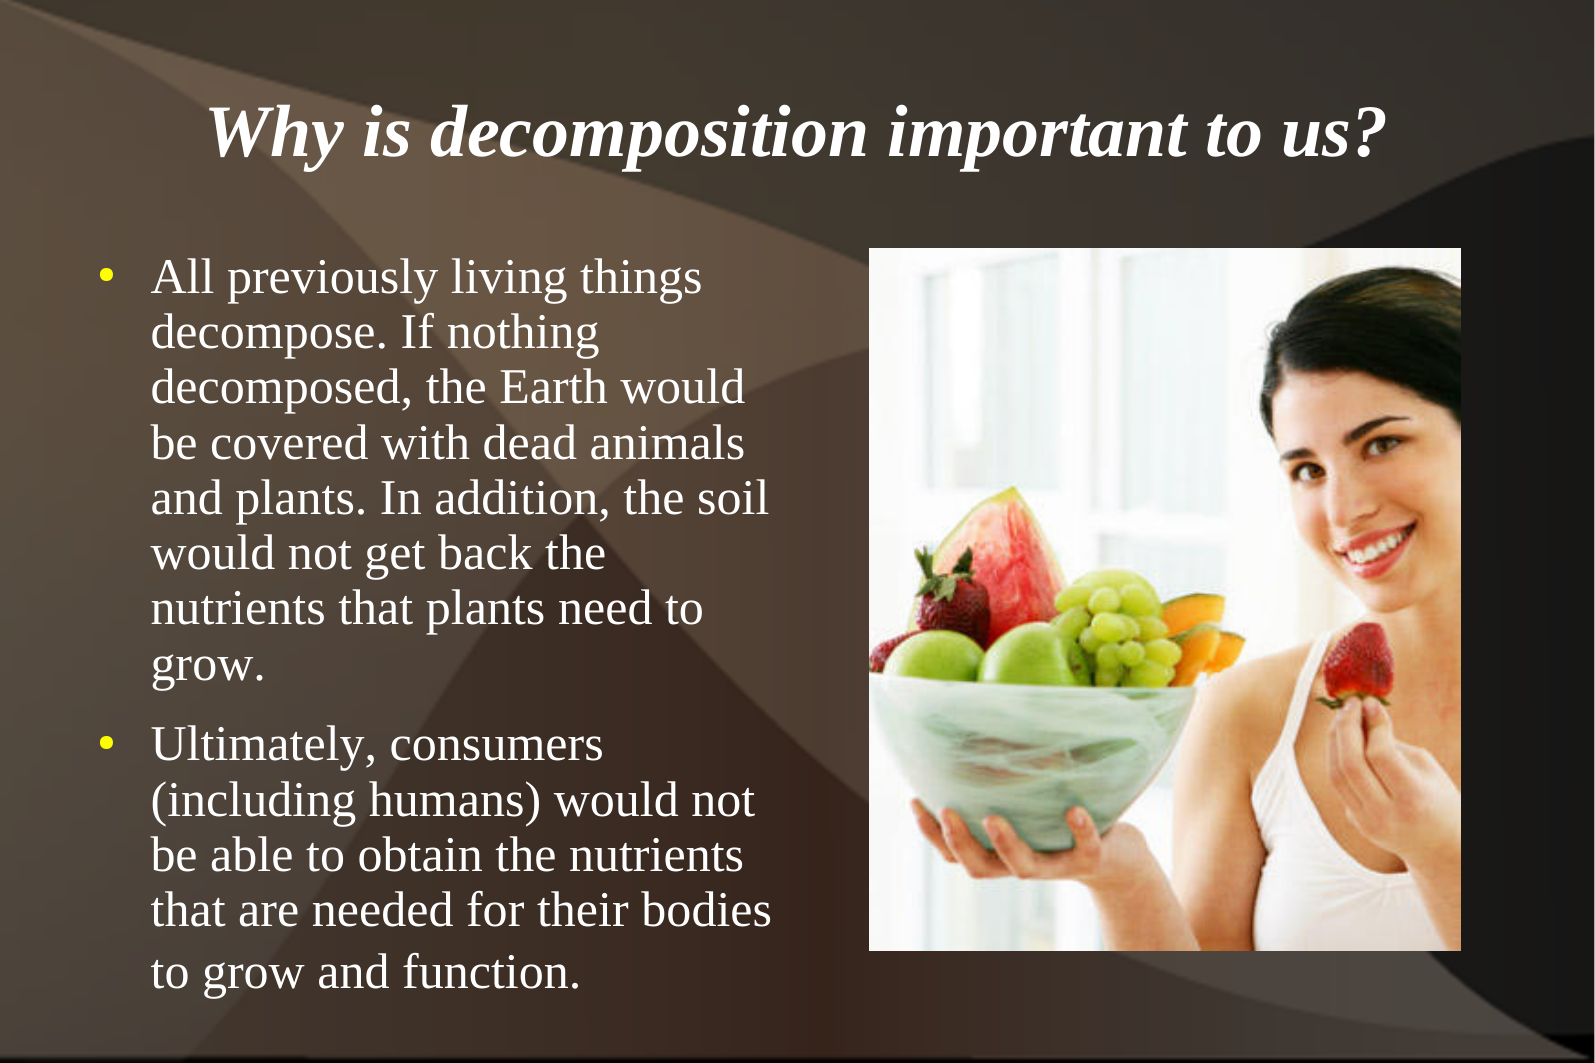

# Why is decomposition important to us?
All previously living things decompose. If nothing decomposed, the Earth would be covered with dead animals and plants. In addition, the soil would not get back the nutrients that plants need to grow.
Ultimately, consumers (including humans) would not be able to obtain the nutrients that are needed for their bodies to grow and function.